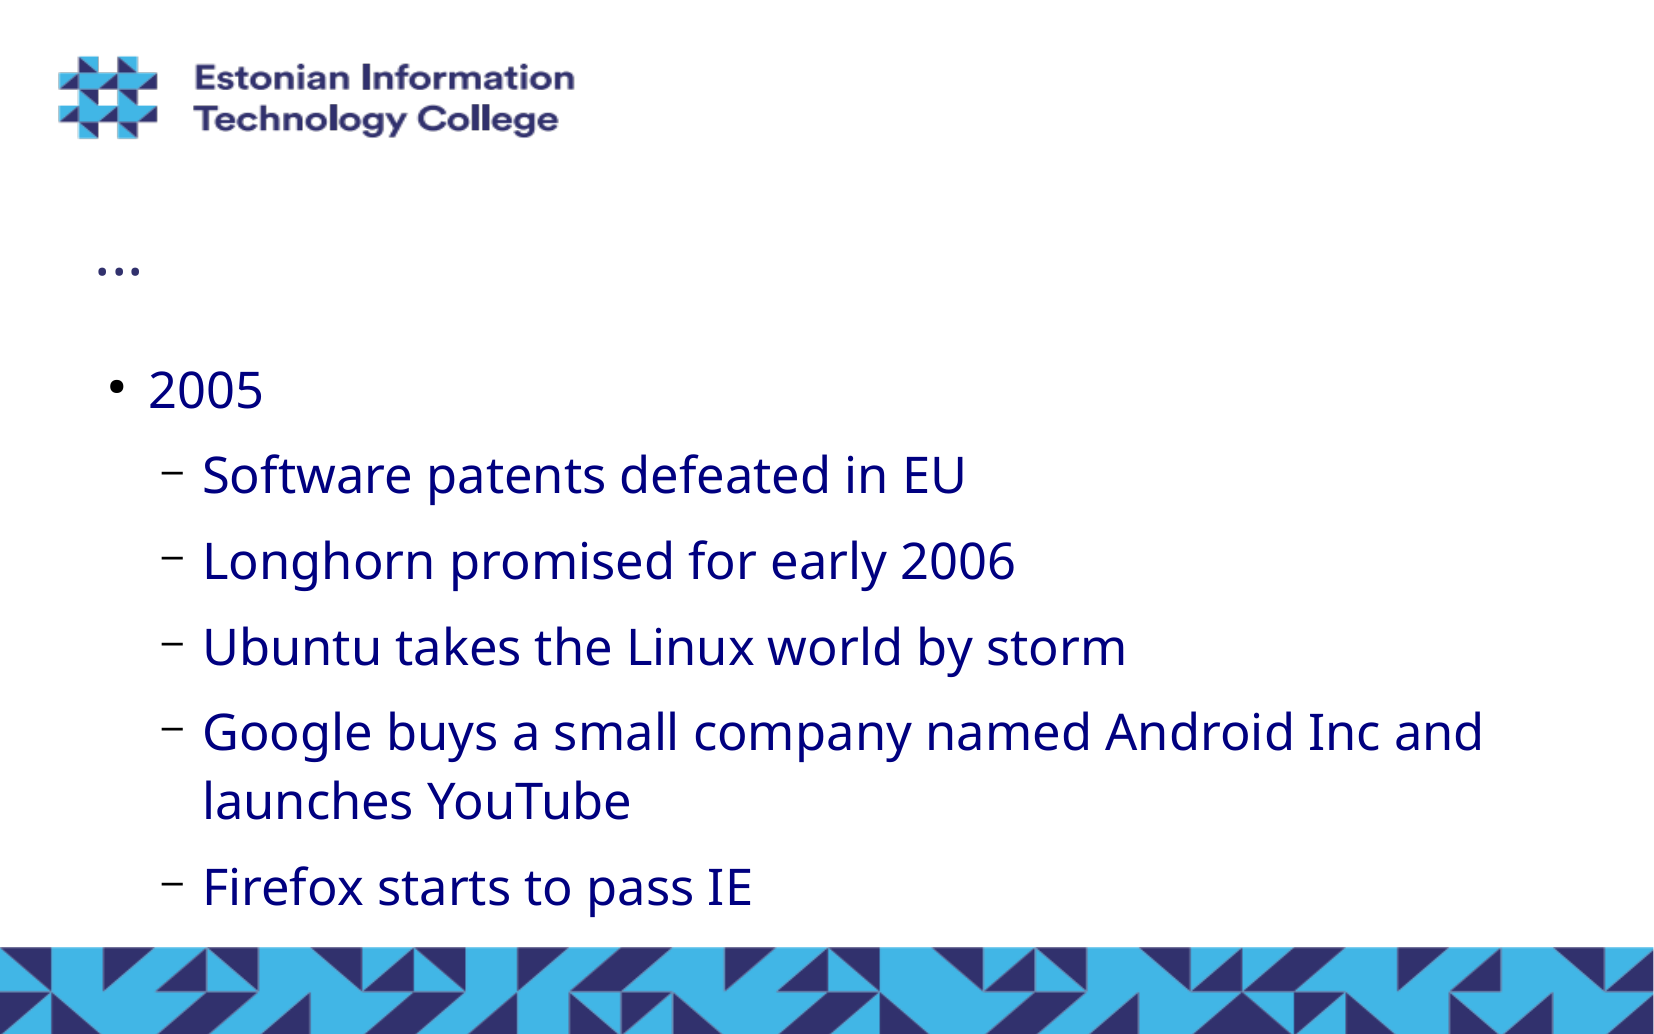

# ...
2005
Software patents defeated in EU
Longhorn promised for early 2006
Ubuntu takes the Linux world by storm
Google buys a small company named Android Inc and launches YouTube
Firefox starts to pass IE